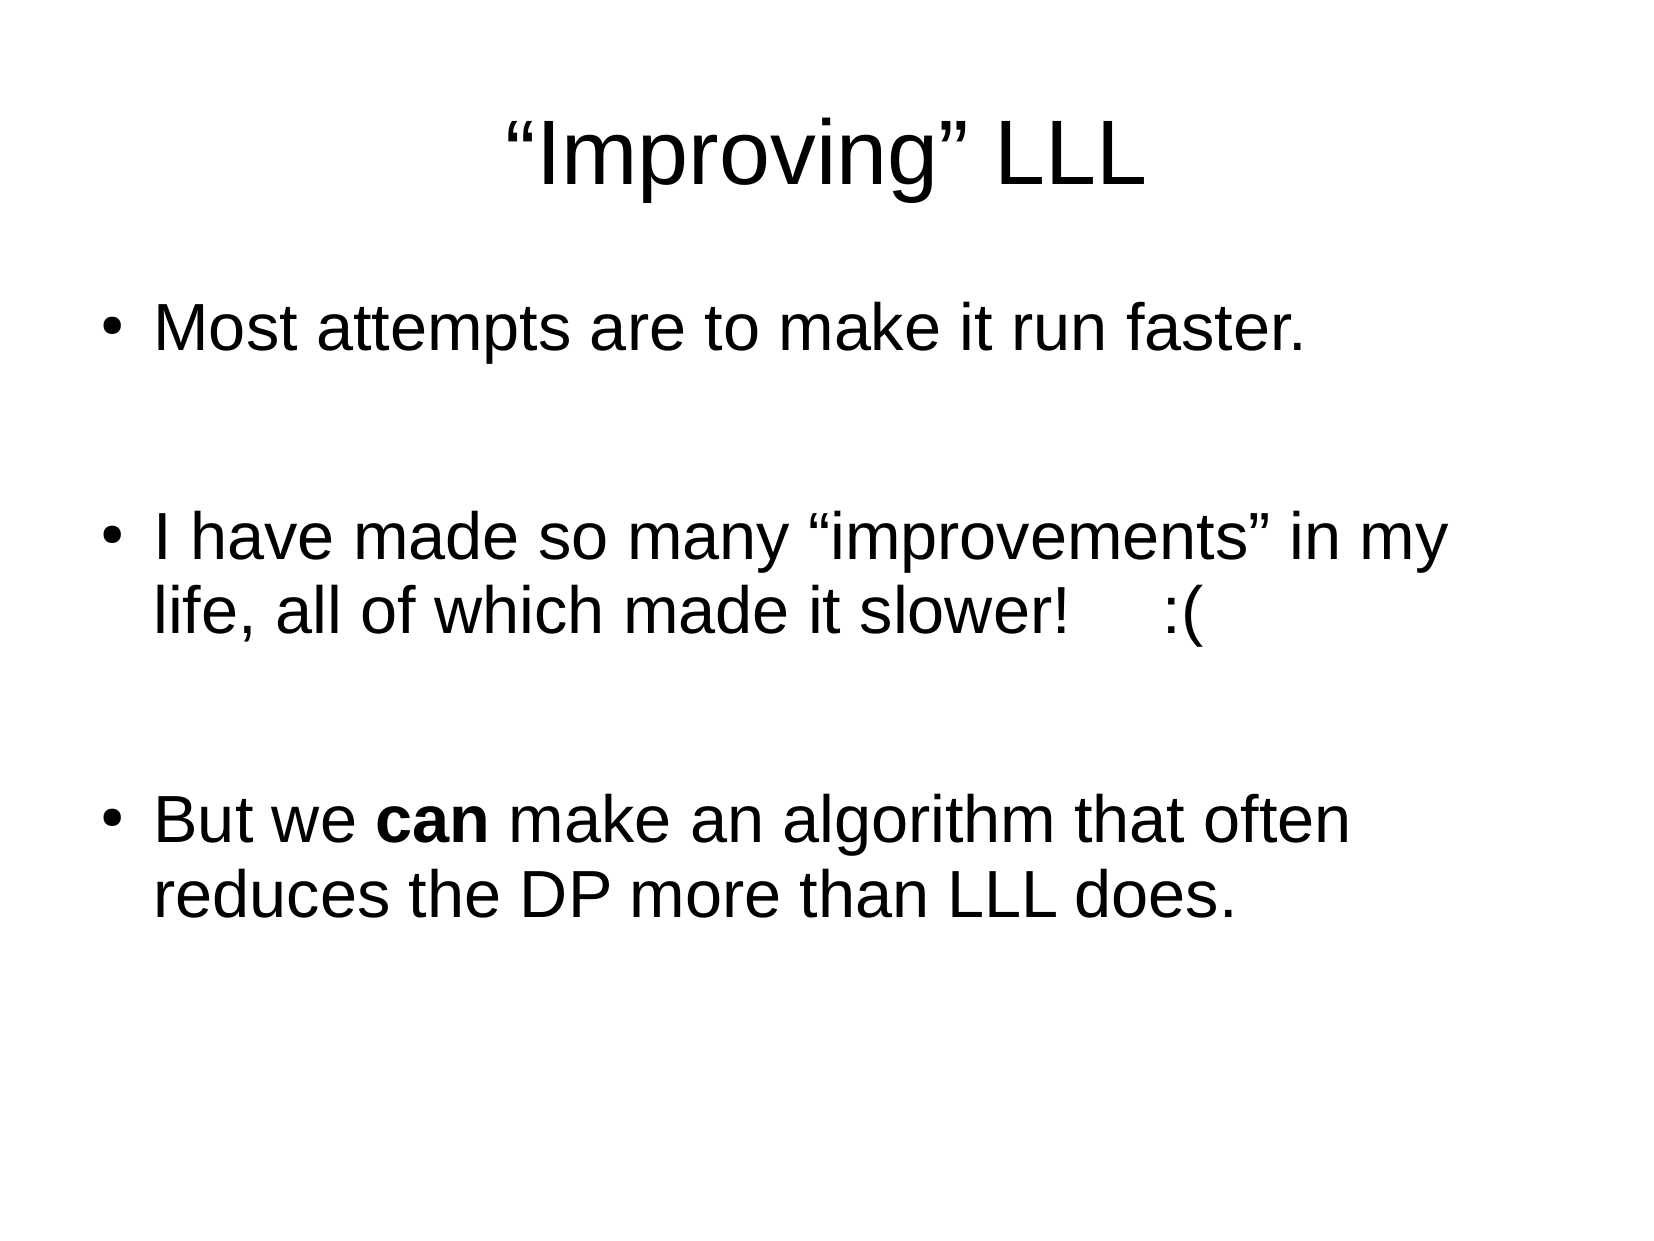

# “Improving” LLL
Most attempts are to make it run faster.
I have made so many “improvements” in my life, all of which made it slower! :(
But we can make an algorithm that often reduces the DP more than LLL does.